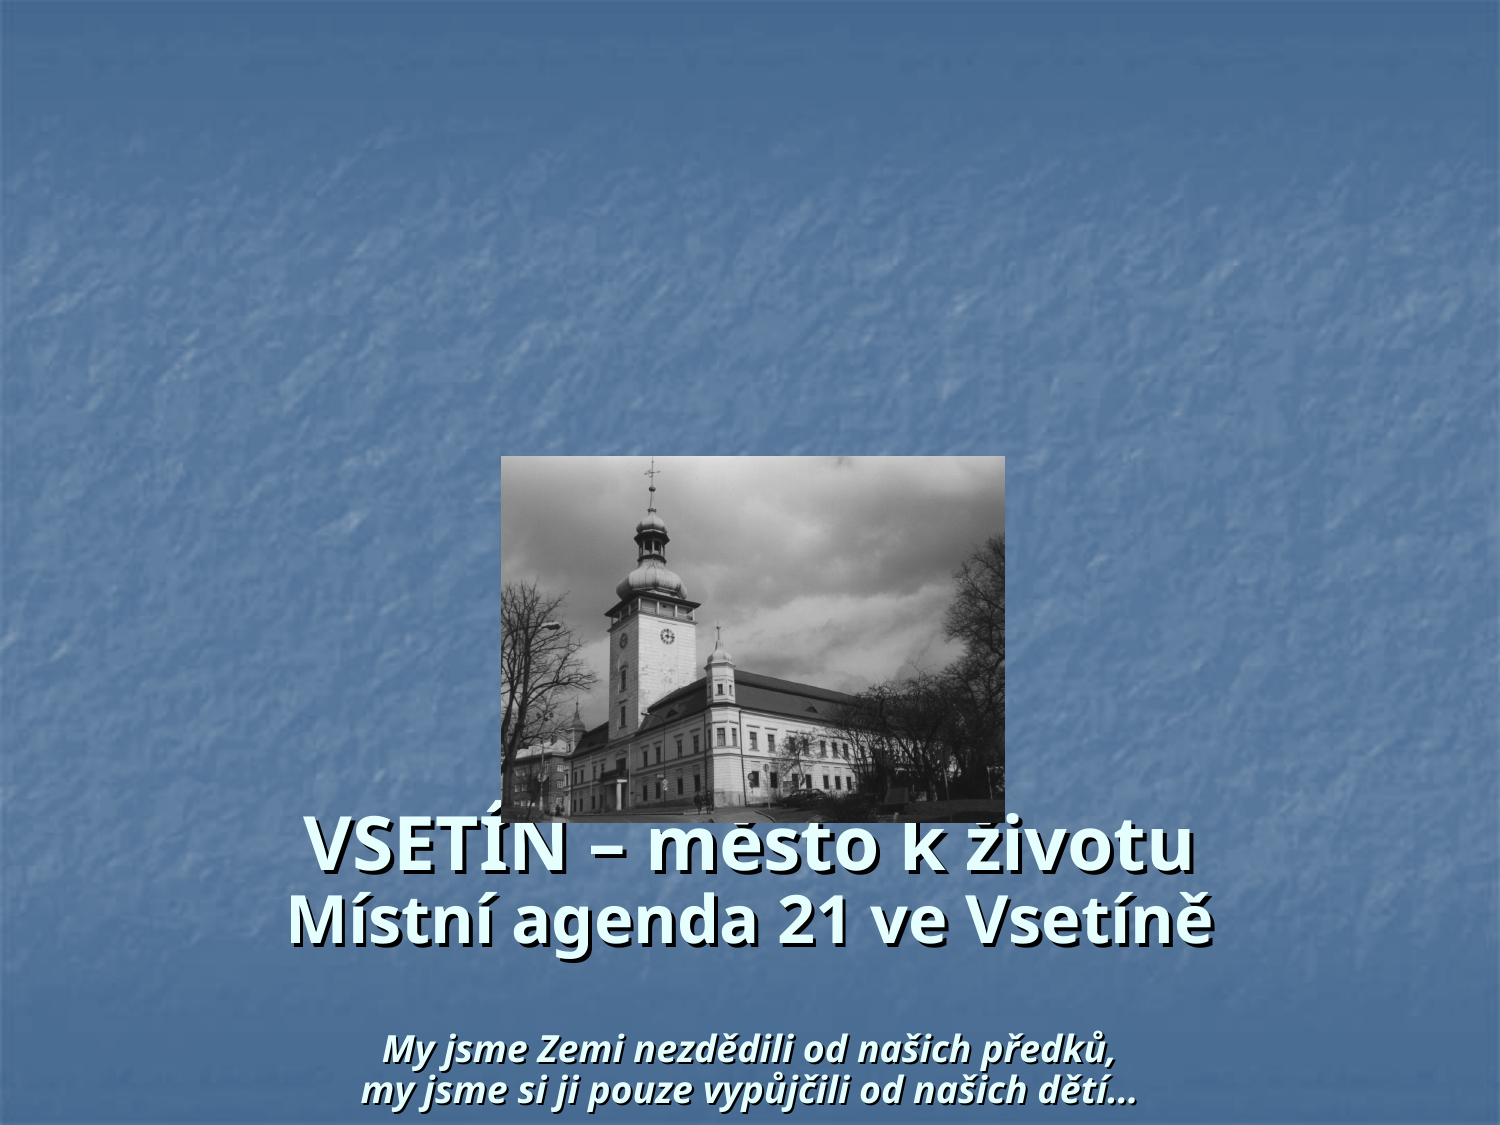

# VSETÍN – město k životu Místní agenda 21 ve Vsetíně My jsme Zemi nezdědili od našich předků, my jsme si ji pouze vypůjčili od našich dětí… Zkušenosti 1999 – 2004 Mgr. Iva Koutná